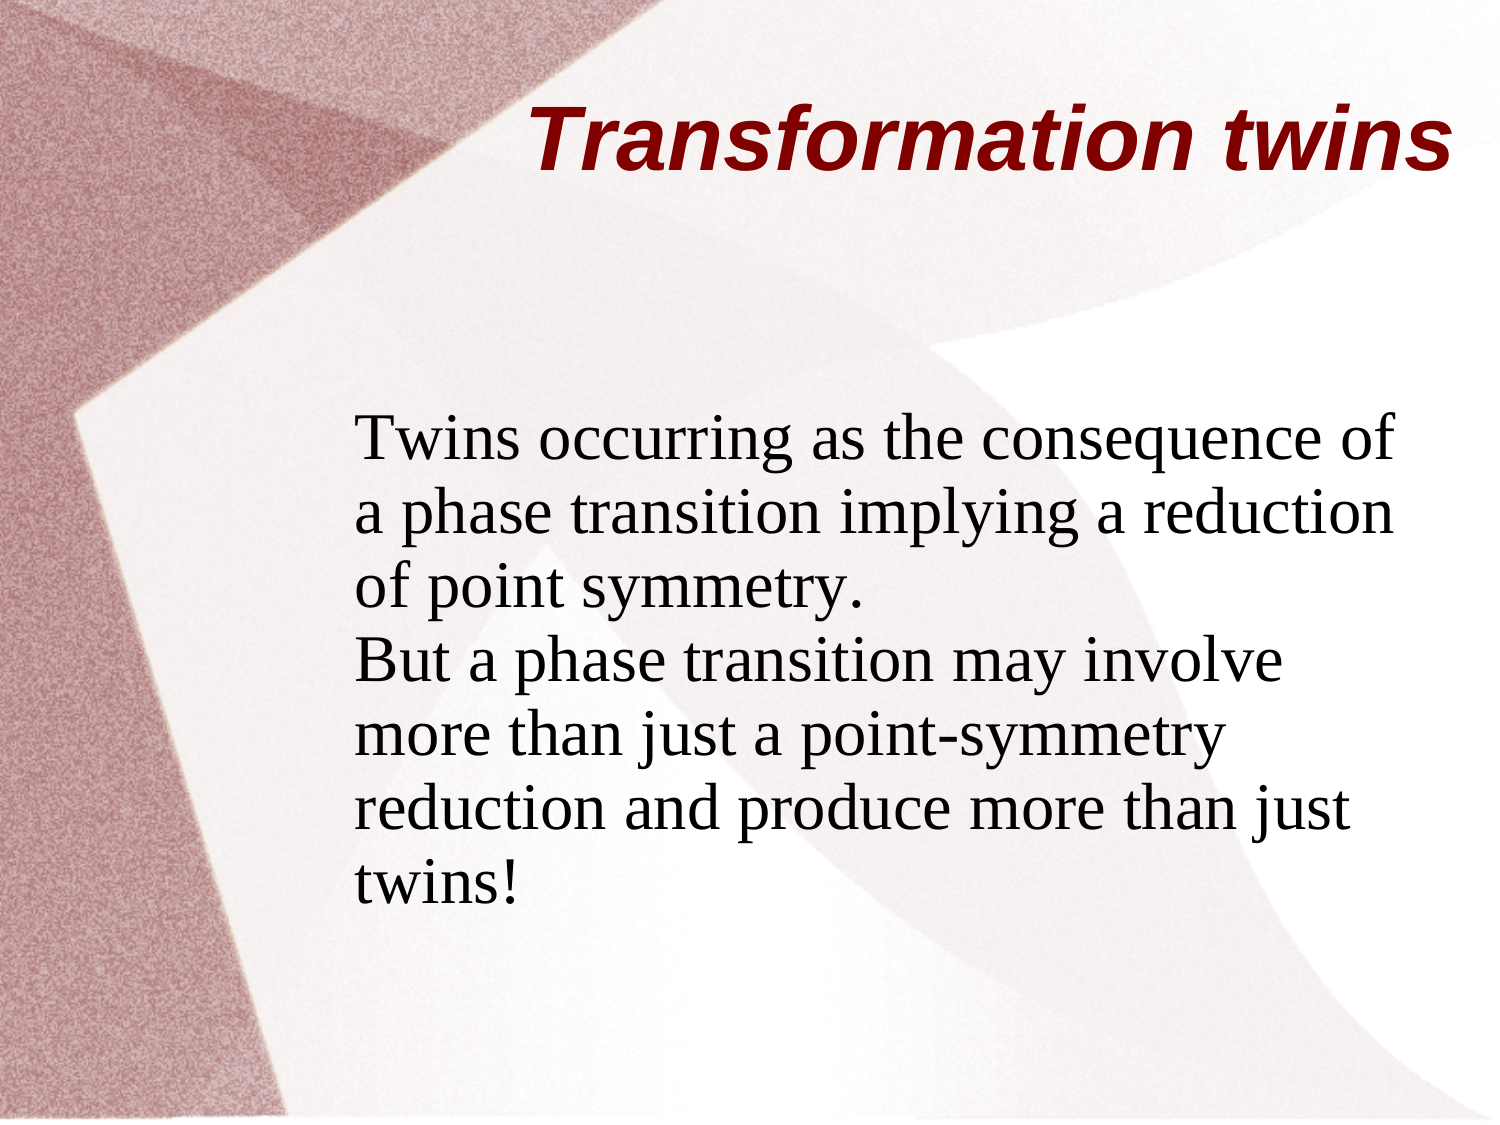

# Transformation twins
Twins occurring as the consequence of a phase transition implying a reduction of point symmetry.
But a phase transition may involve more than just a point-symmetry reduction and produce more than just twins!